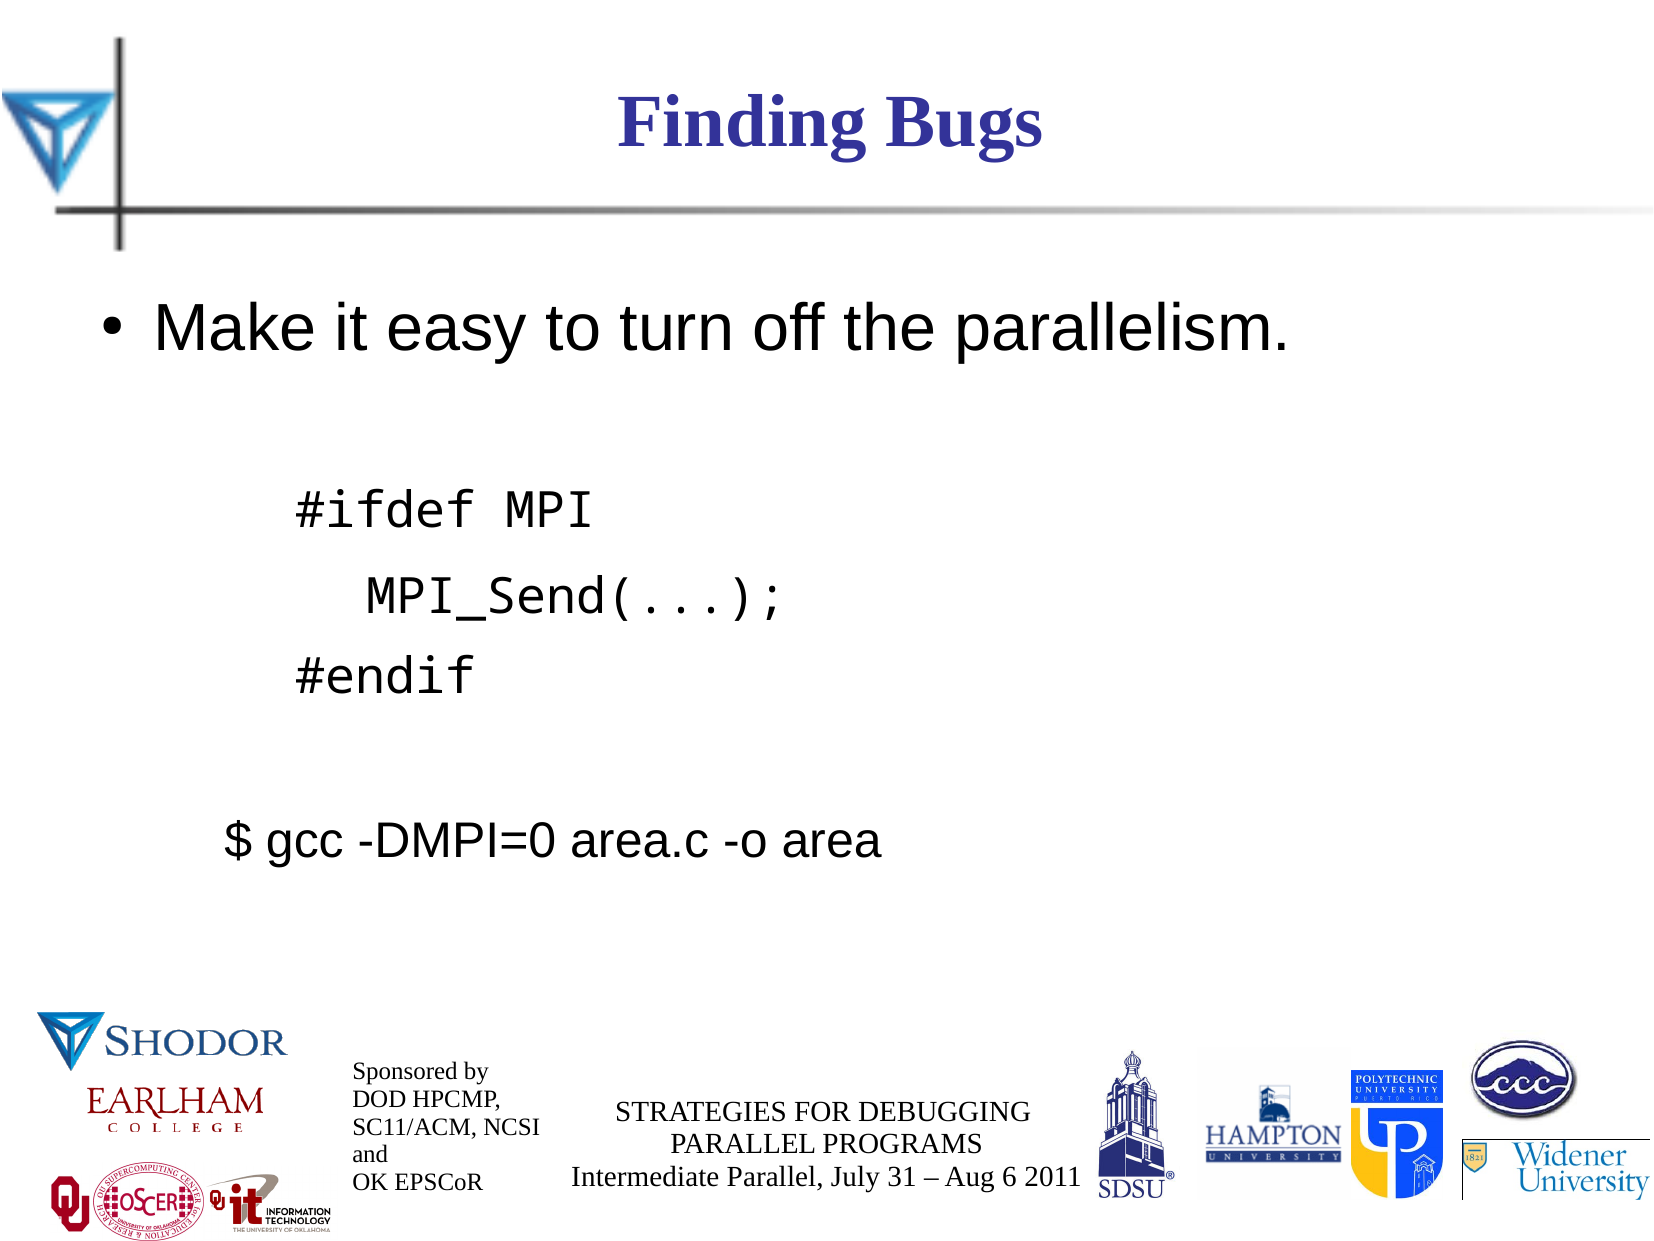

# Finding Bugs
Make it easy to turn off the parallelism.
#ifdef MPI
MPI_Send(...);
#endif
$ gcc -DMPI=0 area.c -o area
Sponsored by DOD HPCMP, SC11/ACM, NCSI and
OK EPSCoR
STRATEGIES FOR DEBUGGING
PARALLEL PROGRAMS
Intermediate Parallel, July 31 – Aug 6 2011